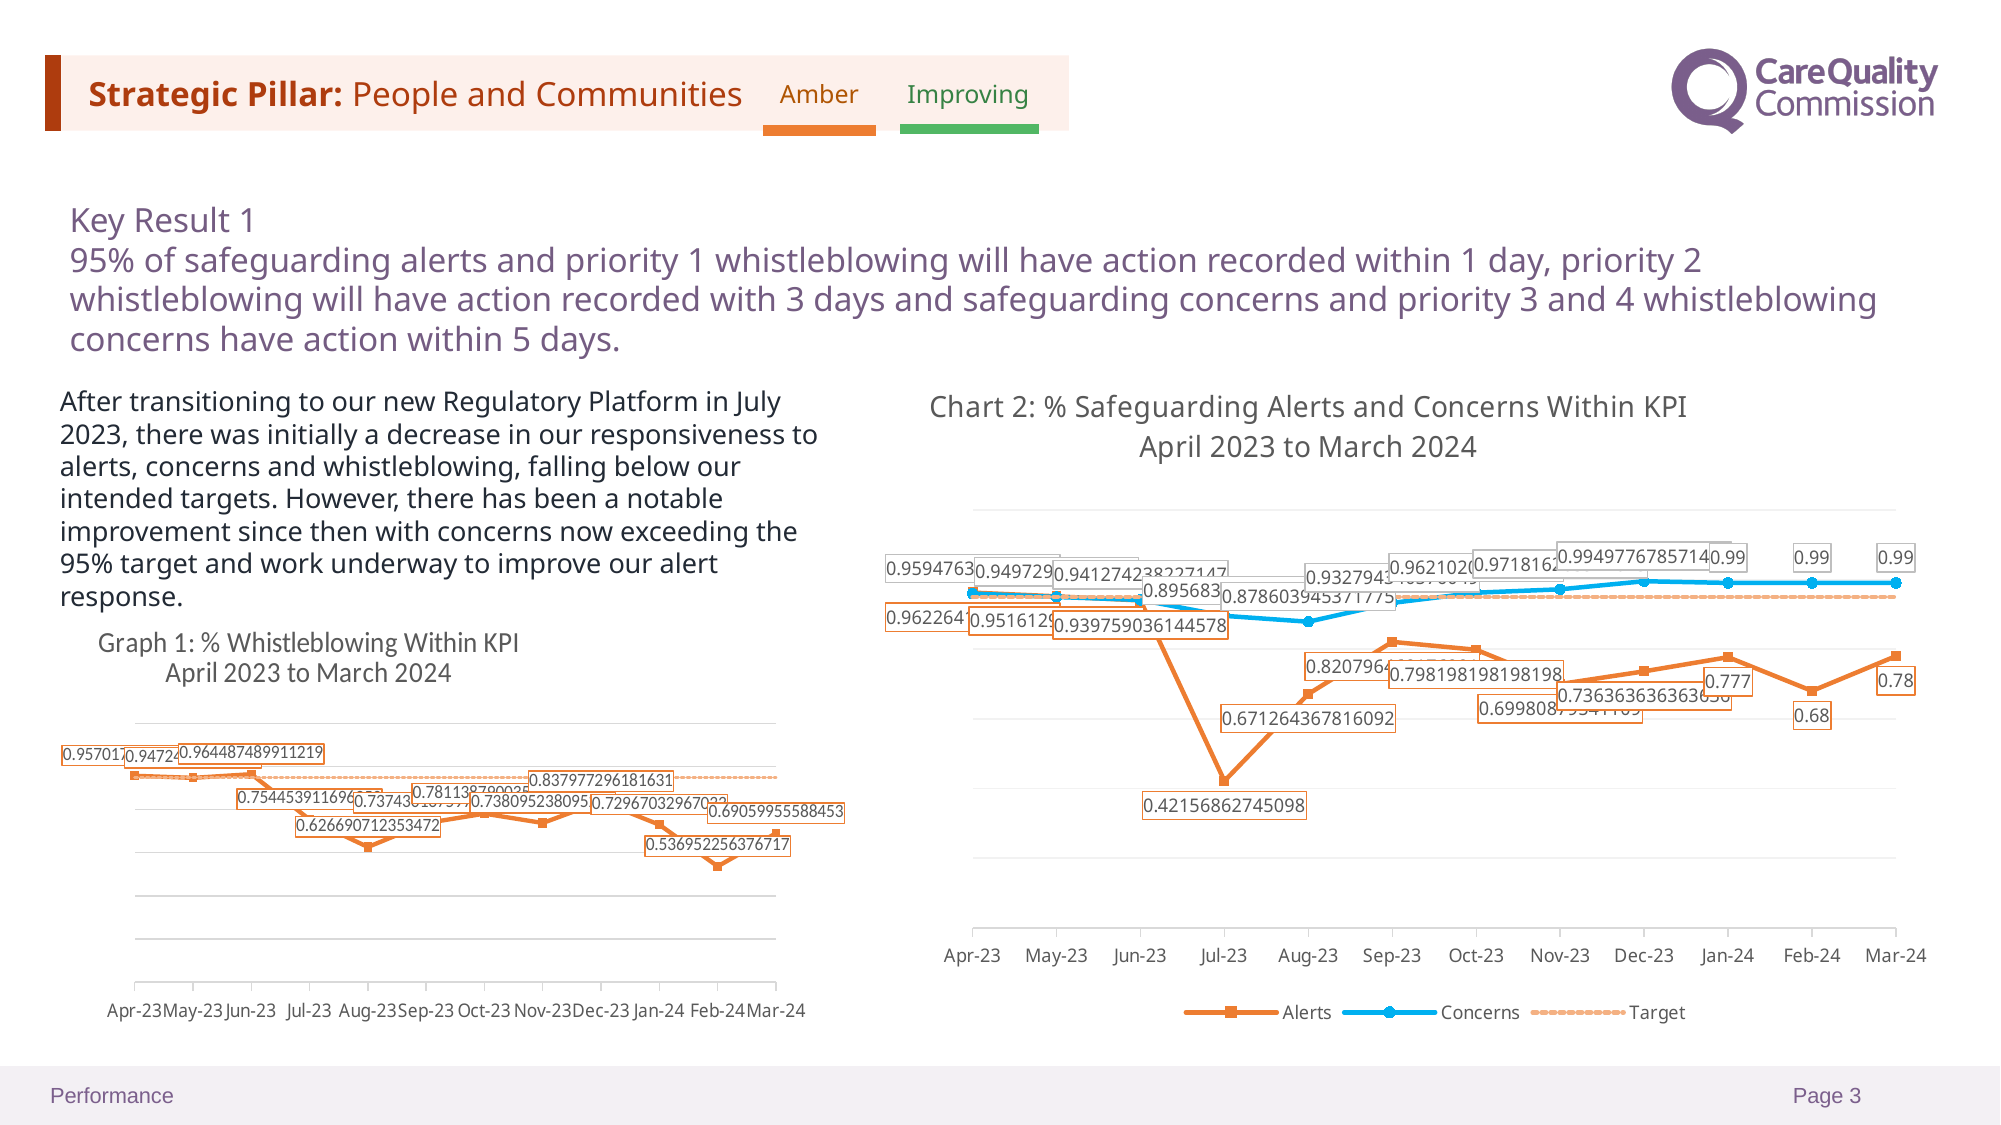

Strategic Pillar: People and Communities
Amber
Improving
# Key Result 1
95% of safeguarding alerts and priority 1 whistleblowing will have action recorded within 1 day, priority 2 whistleblowing will have action recorded with 3 days and safeguarding concerns and priority 3 and 4 whistleblowing concerns have action within 5 days.
After transitioning to our new Regulatory Platform in July 2023, there was initially a decrease in our responsiveness to alerts, concerns and whistleblowing, falling below our intended targets. However, there has been a notable improvement since then with concerns now exceeding the 95% target and work underway to improve our alert response.
### Chart: Chart 2: % Safeguarding Alerts and Concerns Within KPI
April 2023 to March 2024
| Category | Alerts | Concerns | Target |
|---|---|---|---|
| 45017 | 0.962264150943396 | 0.959476309226933 | 0.95 |
| 45047 | 0.951612903225807 | 0.94972972972973 | 0.95 |
| 45078 | 0.939759036144578 | 0.941274238227147 | 0.95 |
| 45108 | 0.42156862745098 | 0.89568345323741 | 0.95 |
| 45139 | 0.671264367816092 | 0.878603945371775 | 0.95 |
| 45170 | 0.820796460176991 | 0.932794340576049 | 0.95 |
| 45200 | 0.798198198198198 | 0.962102071753411 | 0.95 |
| 45231 | 0.69980879541109 | 0.971816283924843 | 0.95 |
| 45261 | 0.736363636363636 | 0.994977678571429 | 0.95 |
| 45292 | 0.777 | 0.99 | 0.95 |
| 45323 | 0.68 | 0.99 | 0.95 |
| 45352 | 0.78 | 0.99 | 0.95 |
### Chart: Graph 1: % Whistleblowing Within KPI
April 2023 to March 2024
| Category | Series1 | Series2 |
|---|---|---|
| 45017 | 0.957017543859649 | 0.95 |
| 45047 | 0.94724025974026 | 0.95 |
| 45078 | 0.964487489911219 | 0.95 |
| 45108 | 0.754453911696359 | 0.95 |
| 45139 | 0.626690712353472 | 0.95 |
| 45170 | 0.737430167597765 | 0.95 |
| 45200 | 0.781138790035587 | 0.95 |
| 45231 | 0.738095238095238 | 0.95 |
| 45261 | 0.837977296181631 | 0.95 |
| 45292 | 0.72967032967033 | 0.95 |
| 45323 | 0.536952256376717 | 0.95 |
| 45352 | 0.69059955588453 | 0.95 |
Performance
Page 3